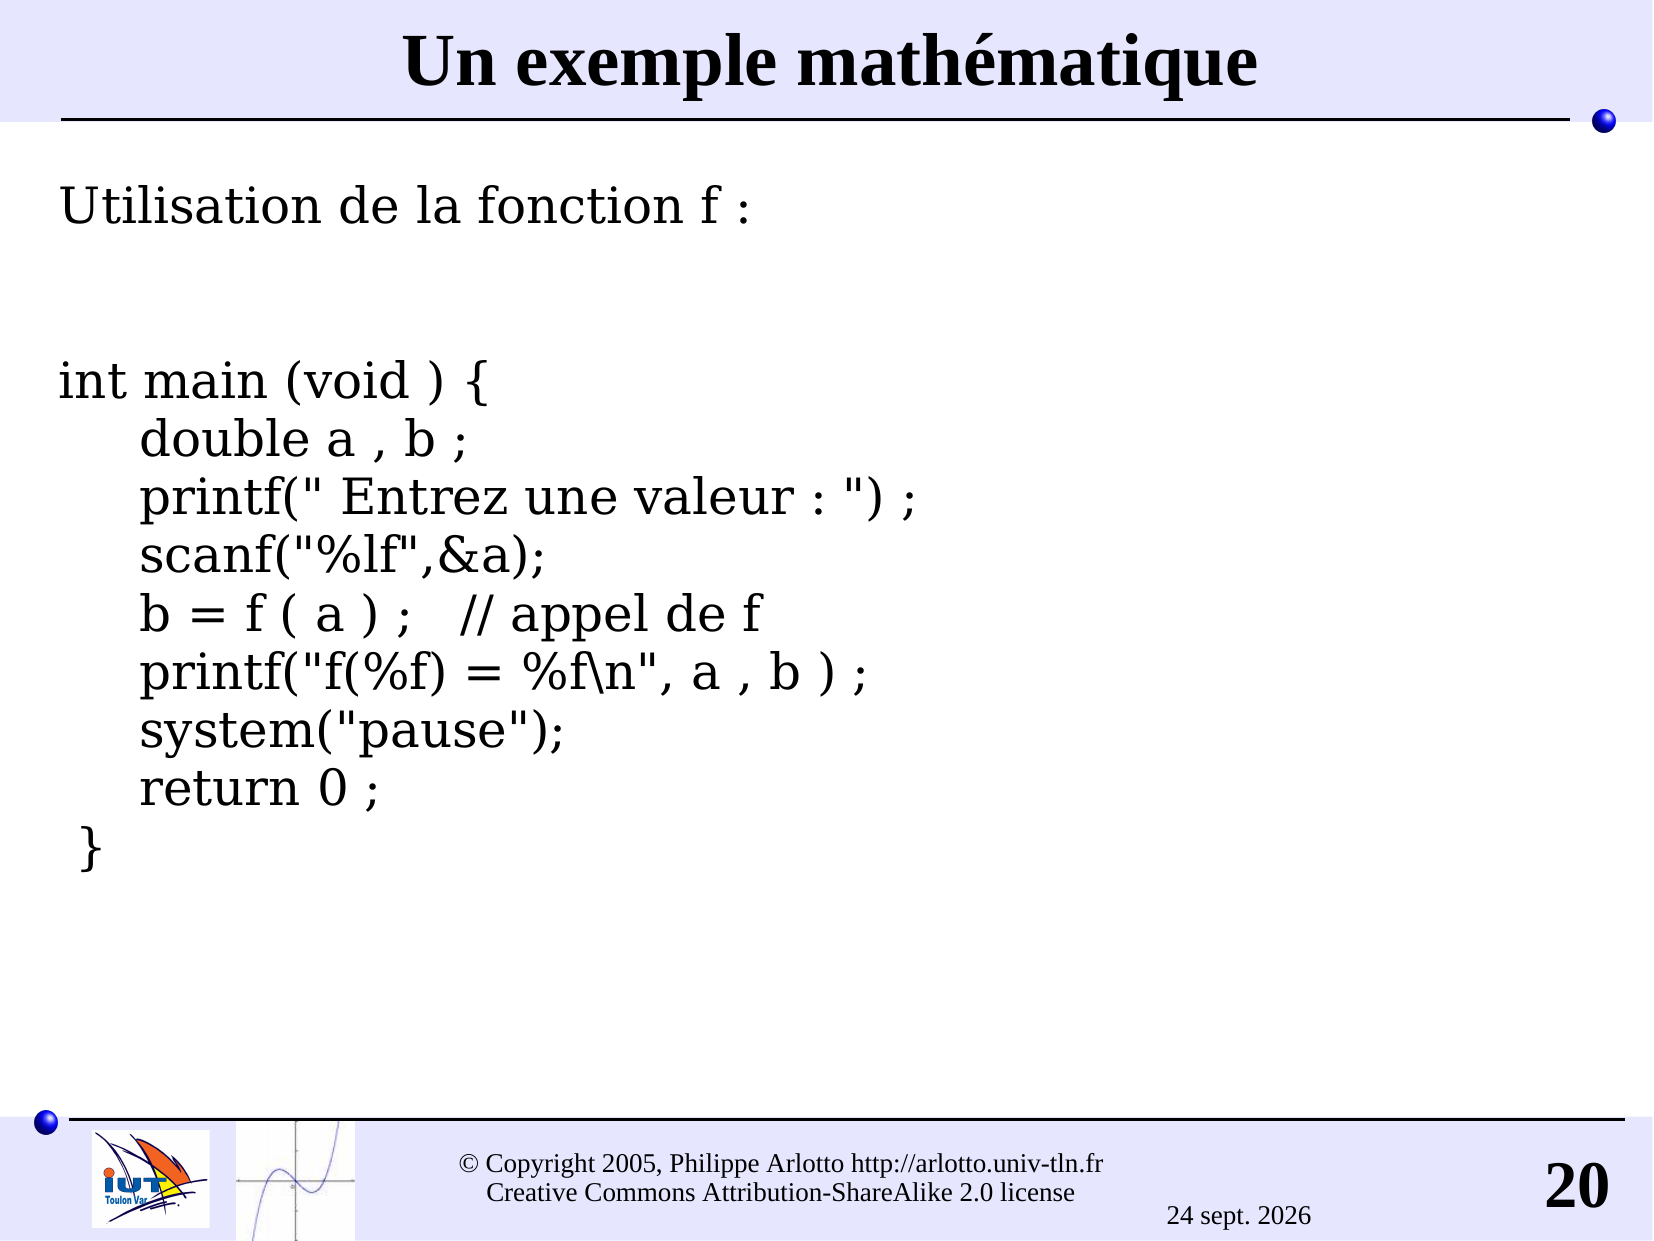

# Un exemple mathématique
Utilisation de la fonction f :
int main (void ) {
 double a , b ;
 printf(" Entrez une valeur : ") ;
 scanf("%lf",&a);
 b = f ( a ) ; // appel de f
 printf("f(%f) = %f\n", a , b ) ;
 system("pause");
 return 0 ;
 }